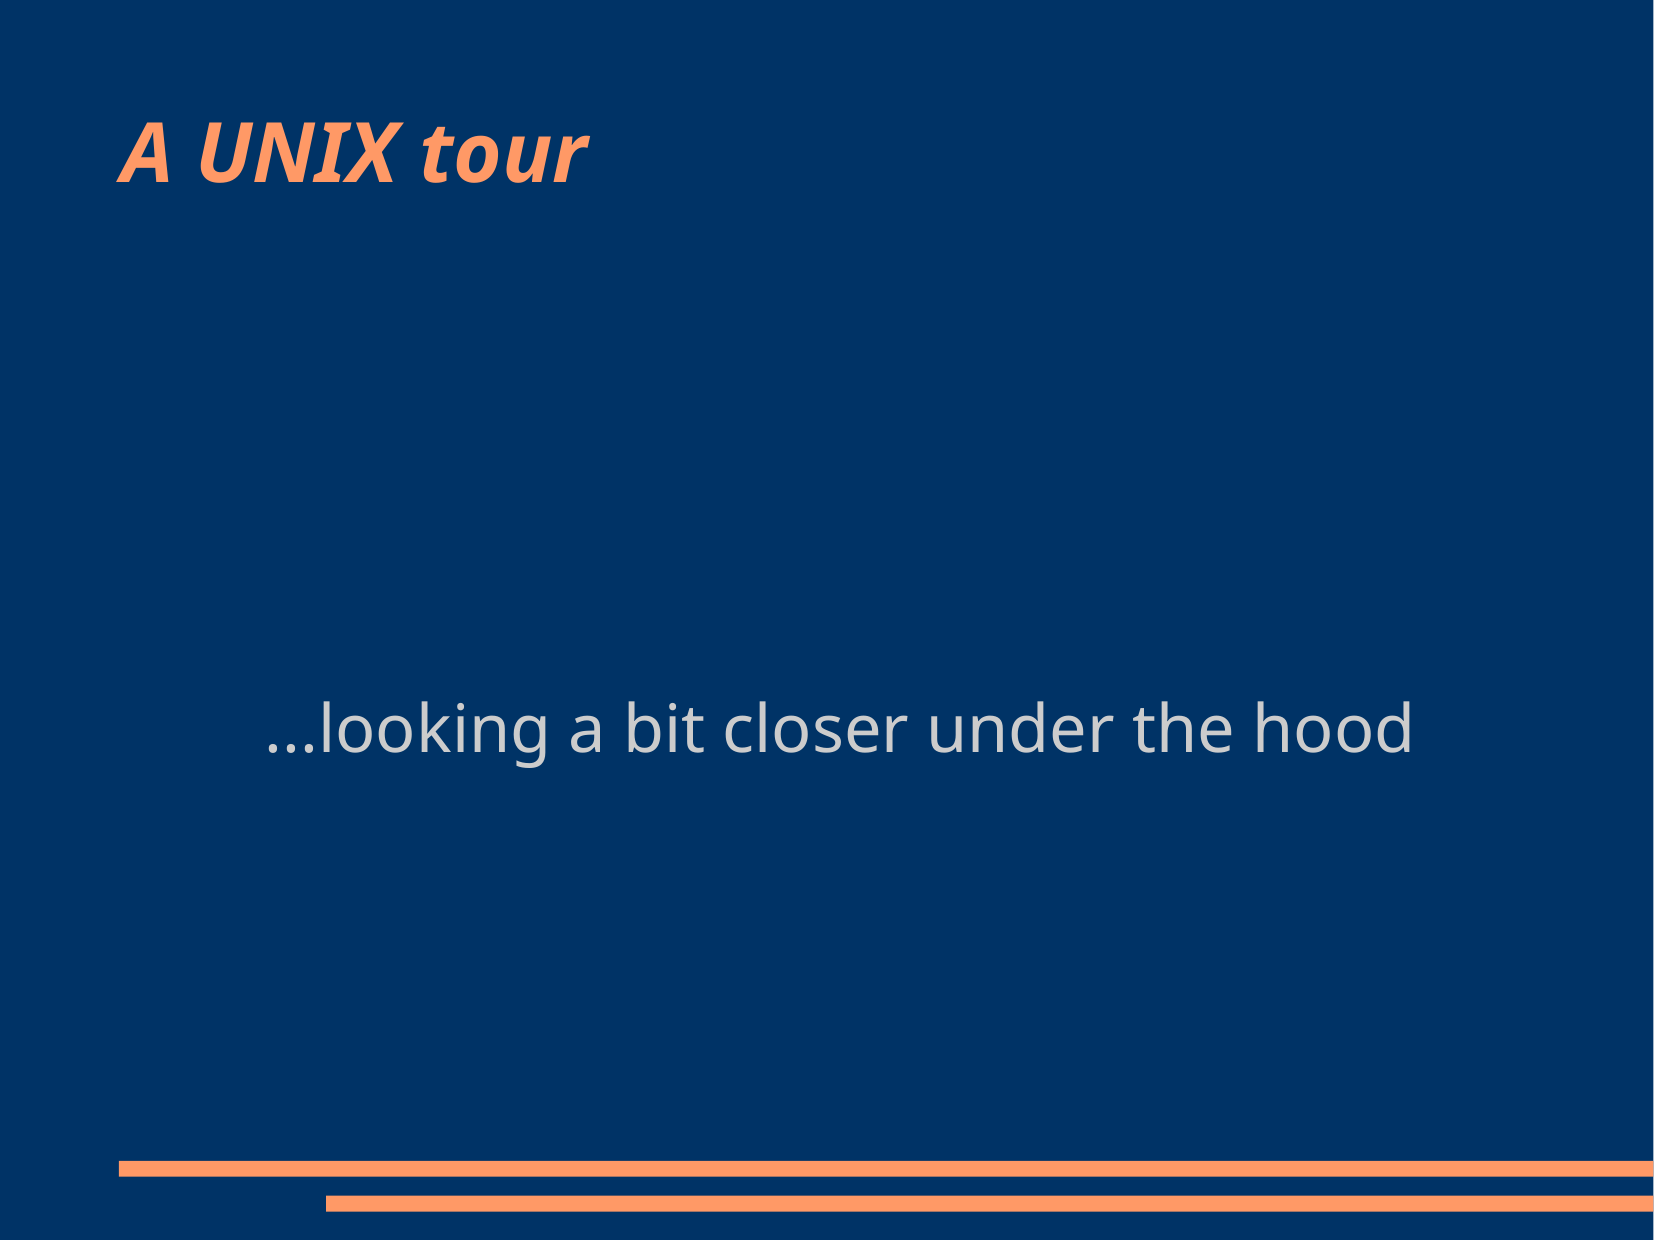

# A UNIX tour
...looking a bit closer under the hood